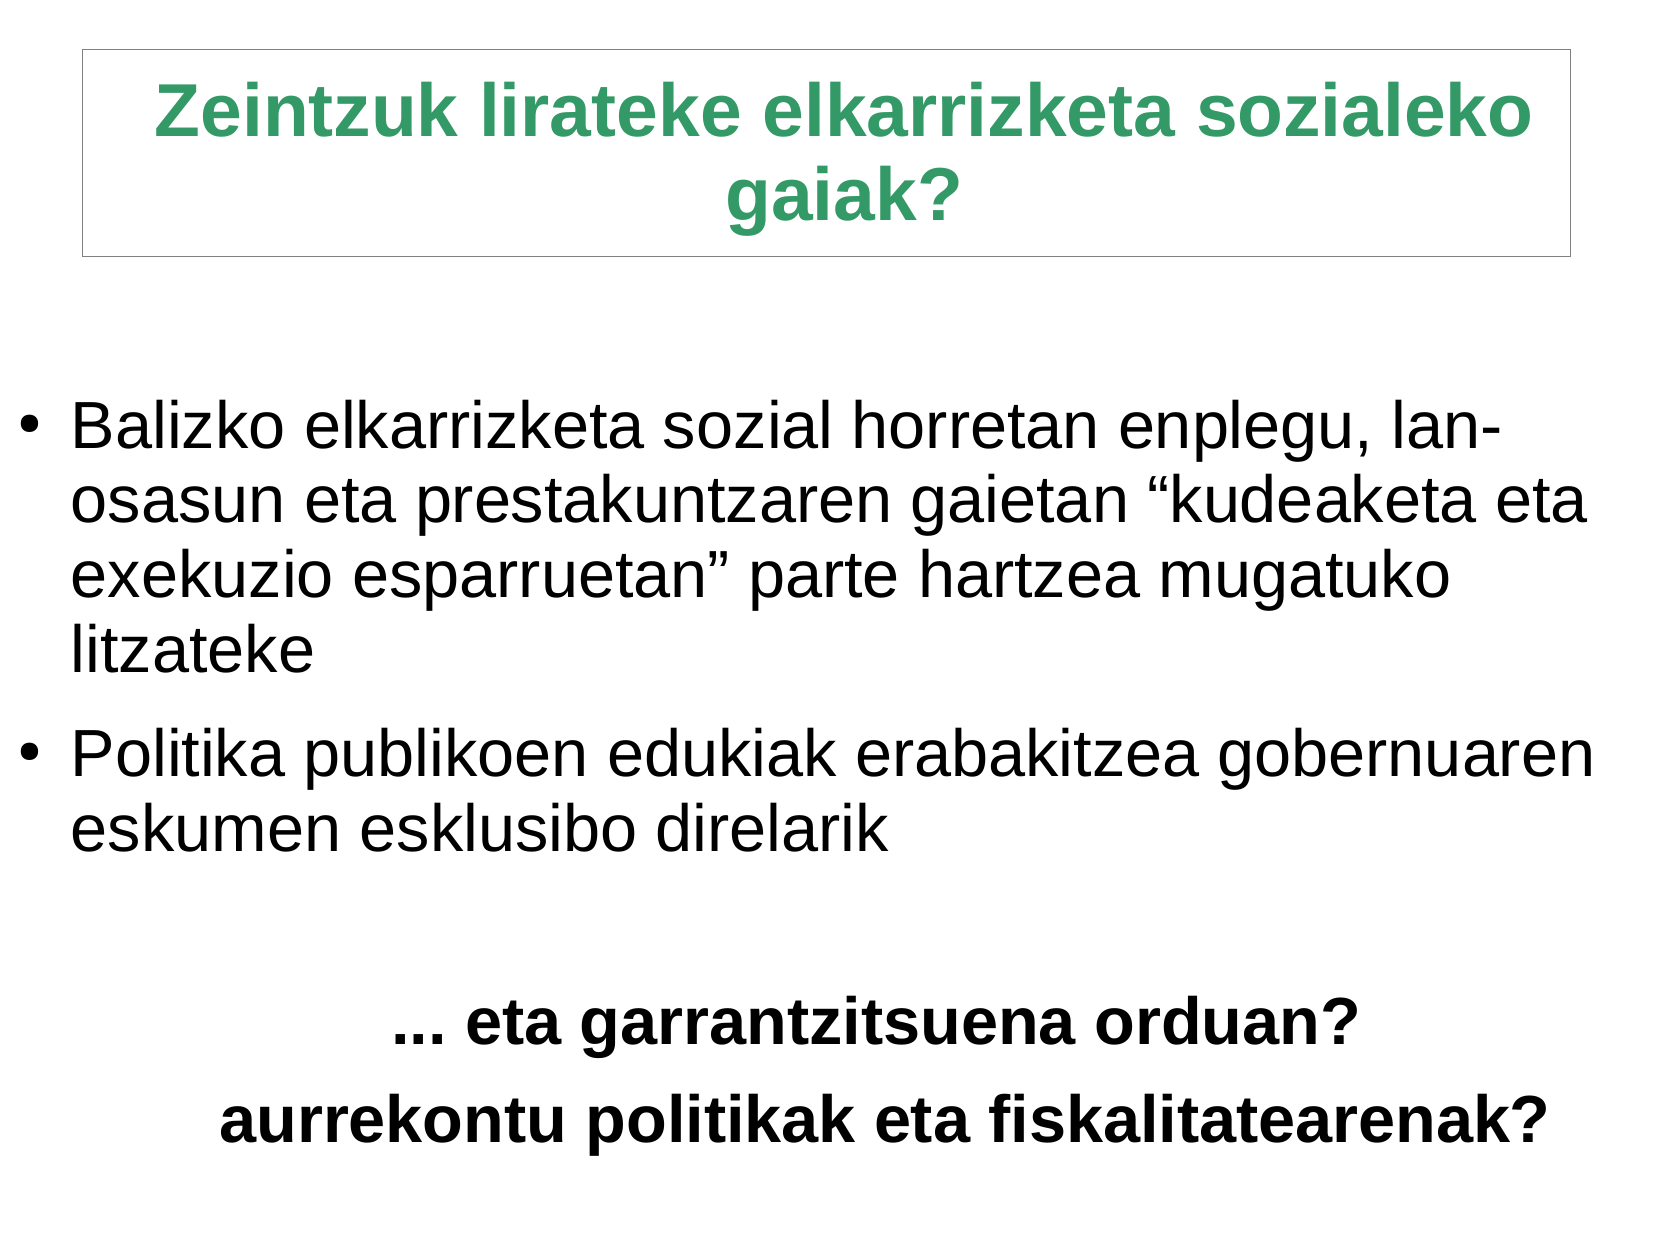

# Zeintzuk lirateke elkarrizketa sozialeko gaiak?
Balizko elkarrizketa sozial horretan enplegu, lan-osasun eta prestakuntzaren gaietan “kudeaketa eta exekuzio esparruetan” parte hartzea mugatuko litzateke
Politika publikoen edukiak erabakitzea gobernuaren eskumen esklusibo direlarik
... eta garrantzitsuena orduan?
aurrekontu politikak eta fiskalitatearenak?